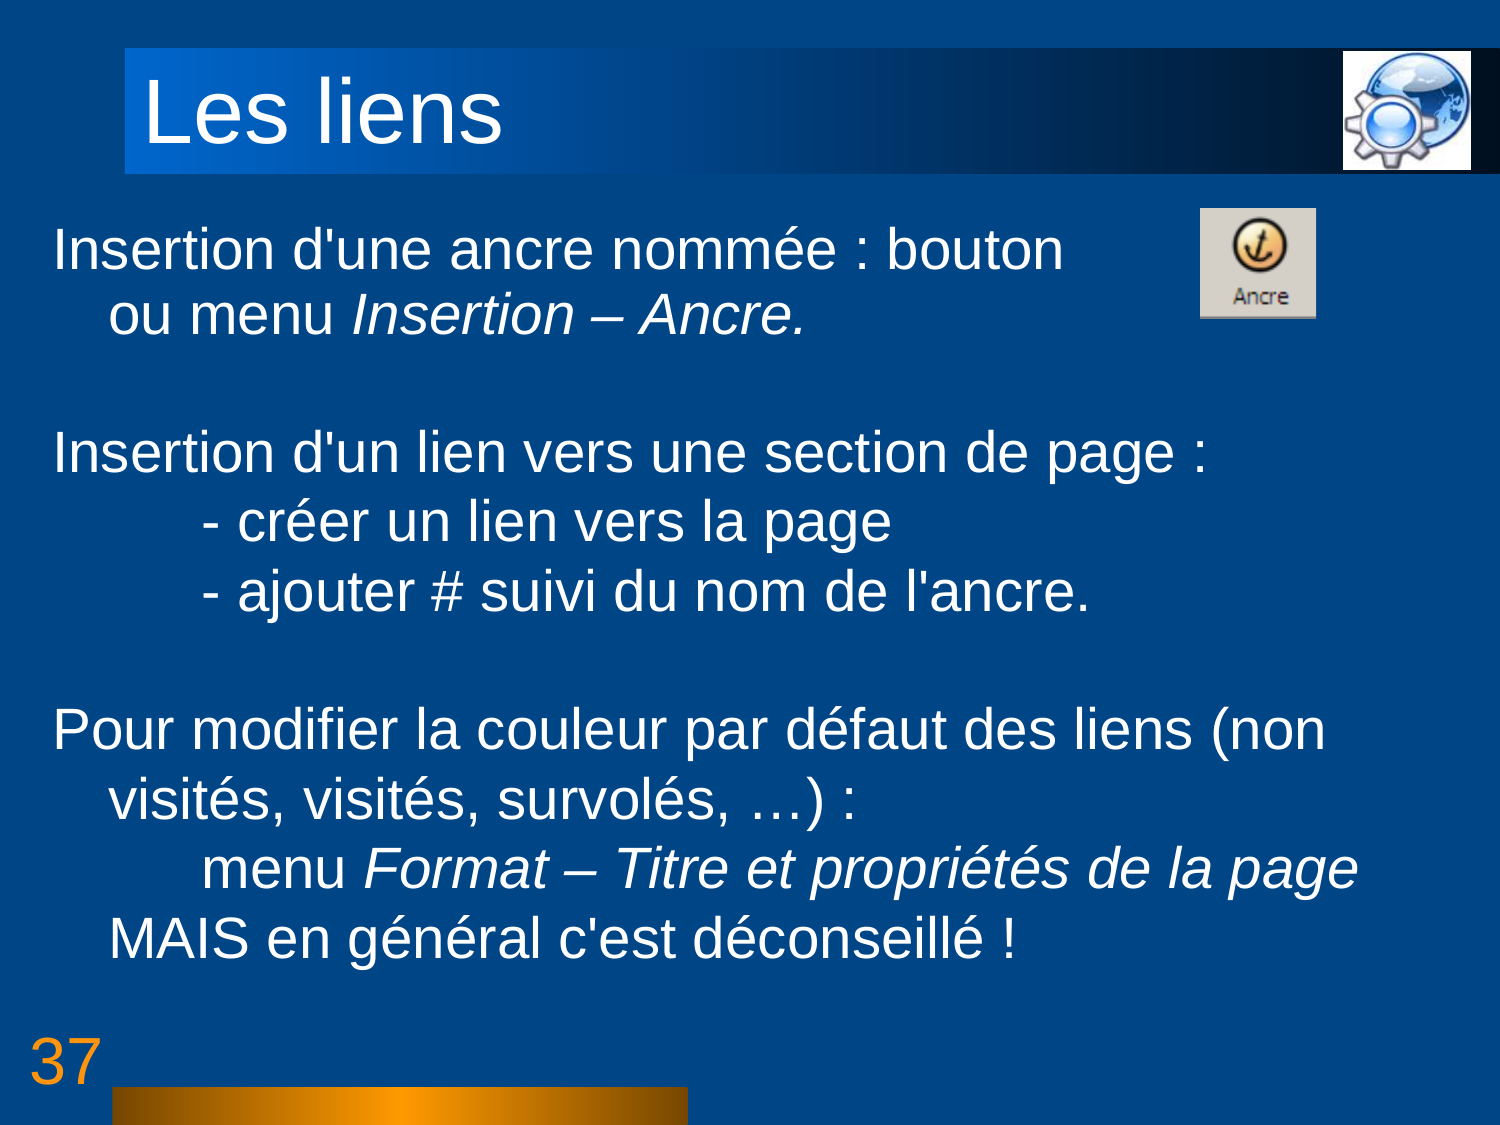

Les liens
# Insertion d'une ancre nommée : bouton ou menu Insertion – Ancre.
Insertion d'un lien vers une section de page :
	- créer un lien vers la page
	- ajouter # suivi du nom de l'ancre.
Pour modifier la couleur par défaut des liens (non visités, visités, survolés, …) :
	menu Format – Titre et propriétés de la page
MAIS en général c'est déconseillé !